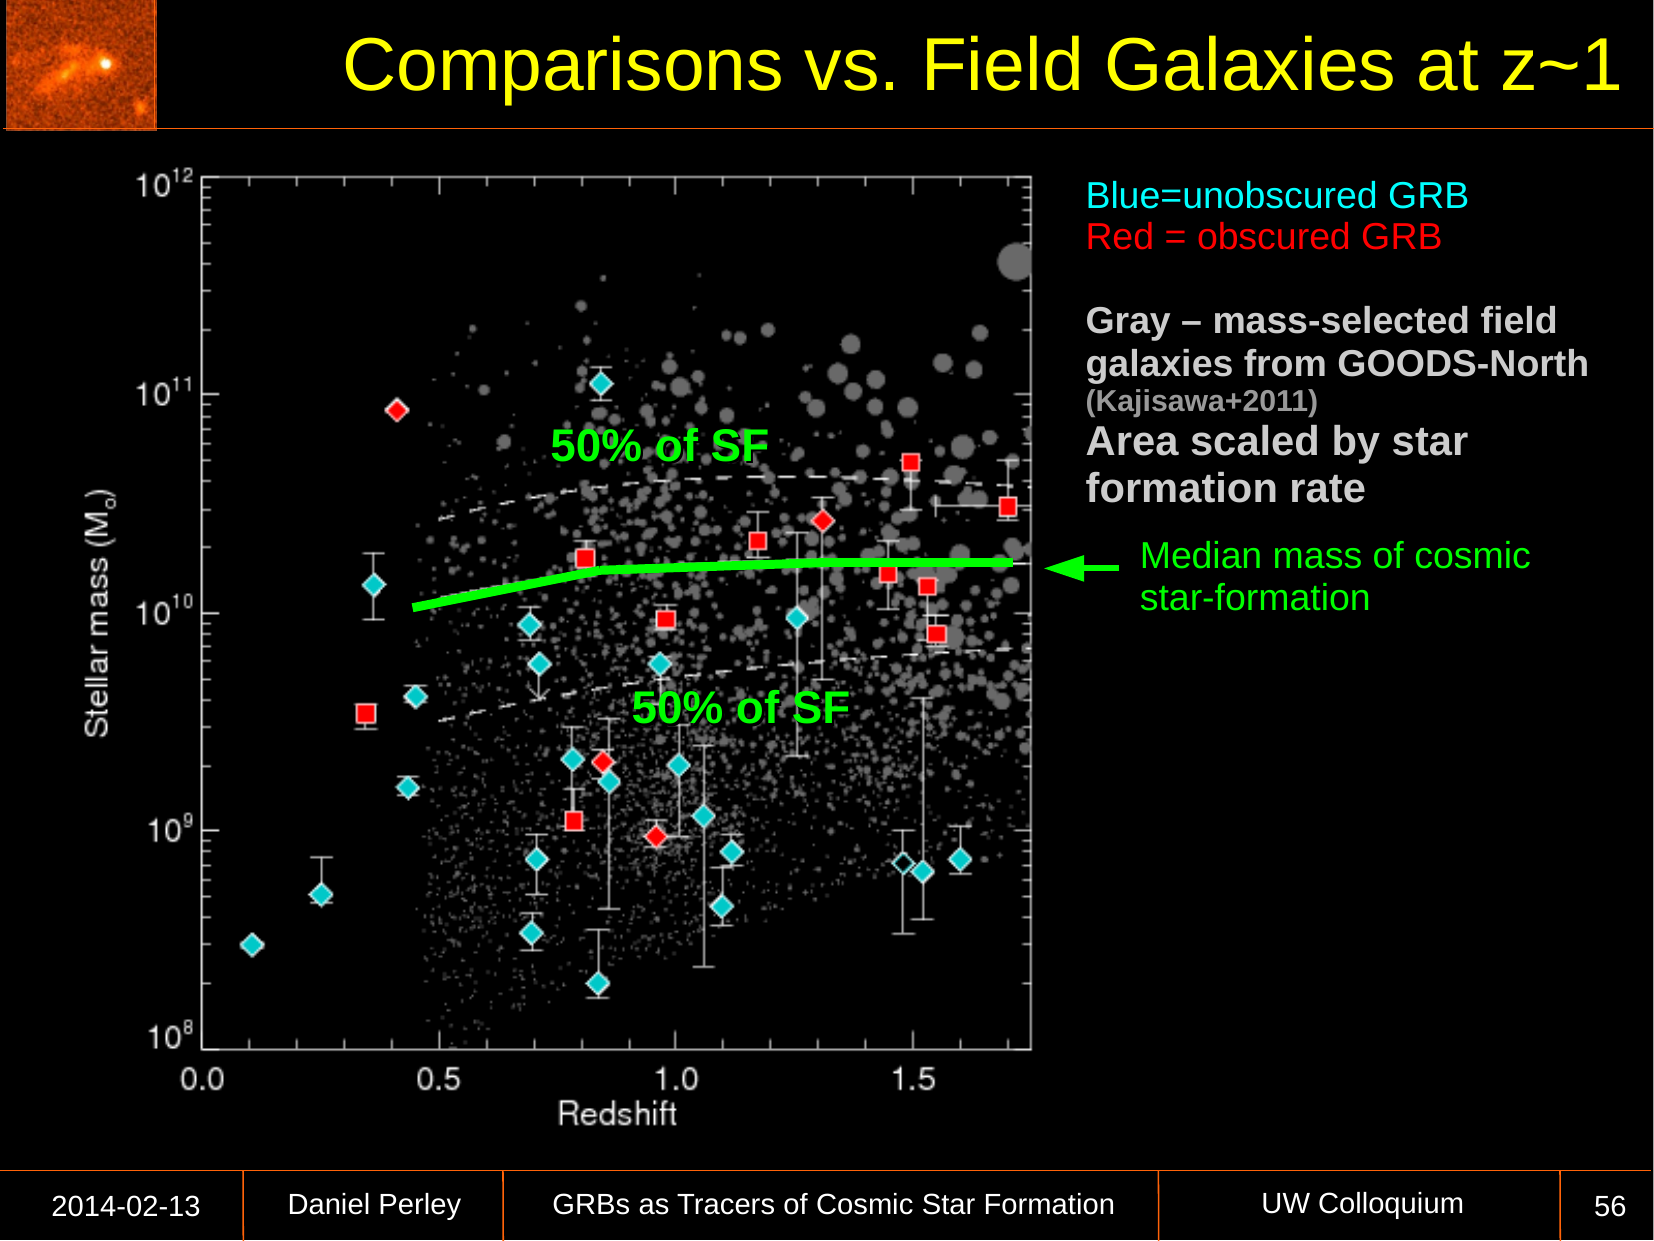

# Comparisons vs. Field Galaxies at z~1
Blue=unobscured GRB
Red = obscured GRB
Gray – mass-selected field galaxies from GOODS-North
(Kajisawa+2011)
Area scaled by star formation rate
50% of SF
Median mass of cosmic star-formation
50% of SF
2014-02-13
56